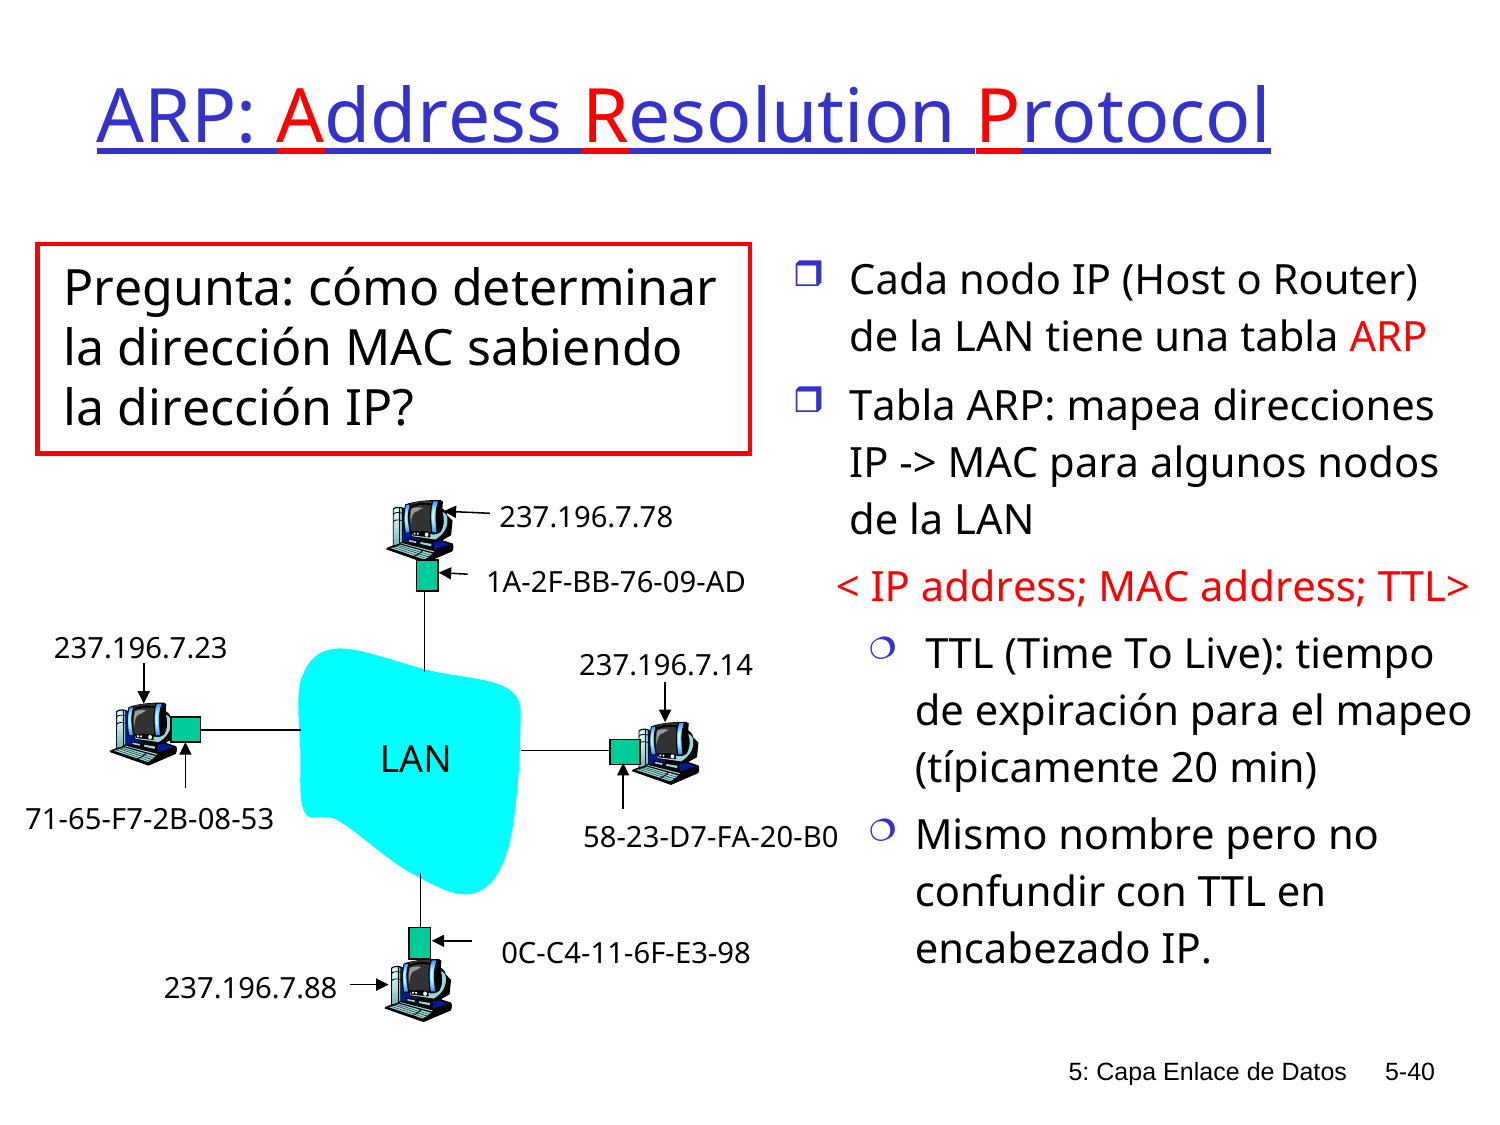

# ARP: Address Resolution Protocol
Cada nodo IP (Host o Router) de la LAN tiene una tabla ARP
Tabla ARP: mapea direcciones IP -> MAC para algunos nodos de la LAN
 < IP address; MAC address; TTL>
 TTL (Time To Live): tiempo de expiración para el mapeo (típicamente 20 min)
Mismo nombre pero no confundir con TTL en encabezado IP.
Pregunta: cómo determinar
la dirección MAC sabiendo
la dirección IP?
237.196.7.78
1A-2F-BB-76-09-AD
237.196.7.23
237.196.7.14
 LAN
71-65-F7-2B-08-53
58-23-D7-FA-20-B0
0C-C4-11-6F-E3-98
237.196.7.88
40